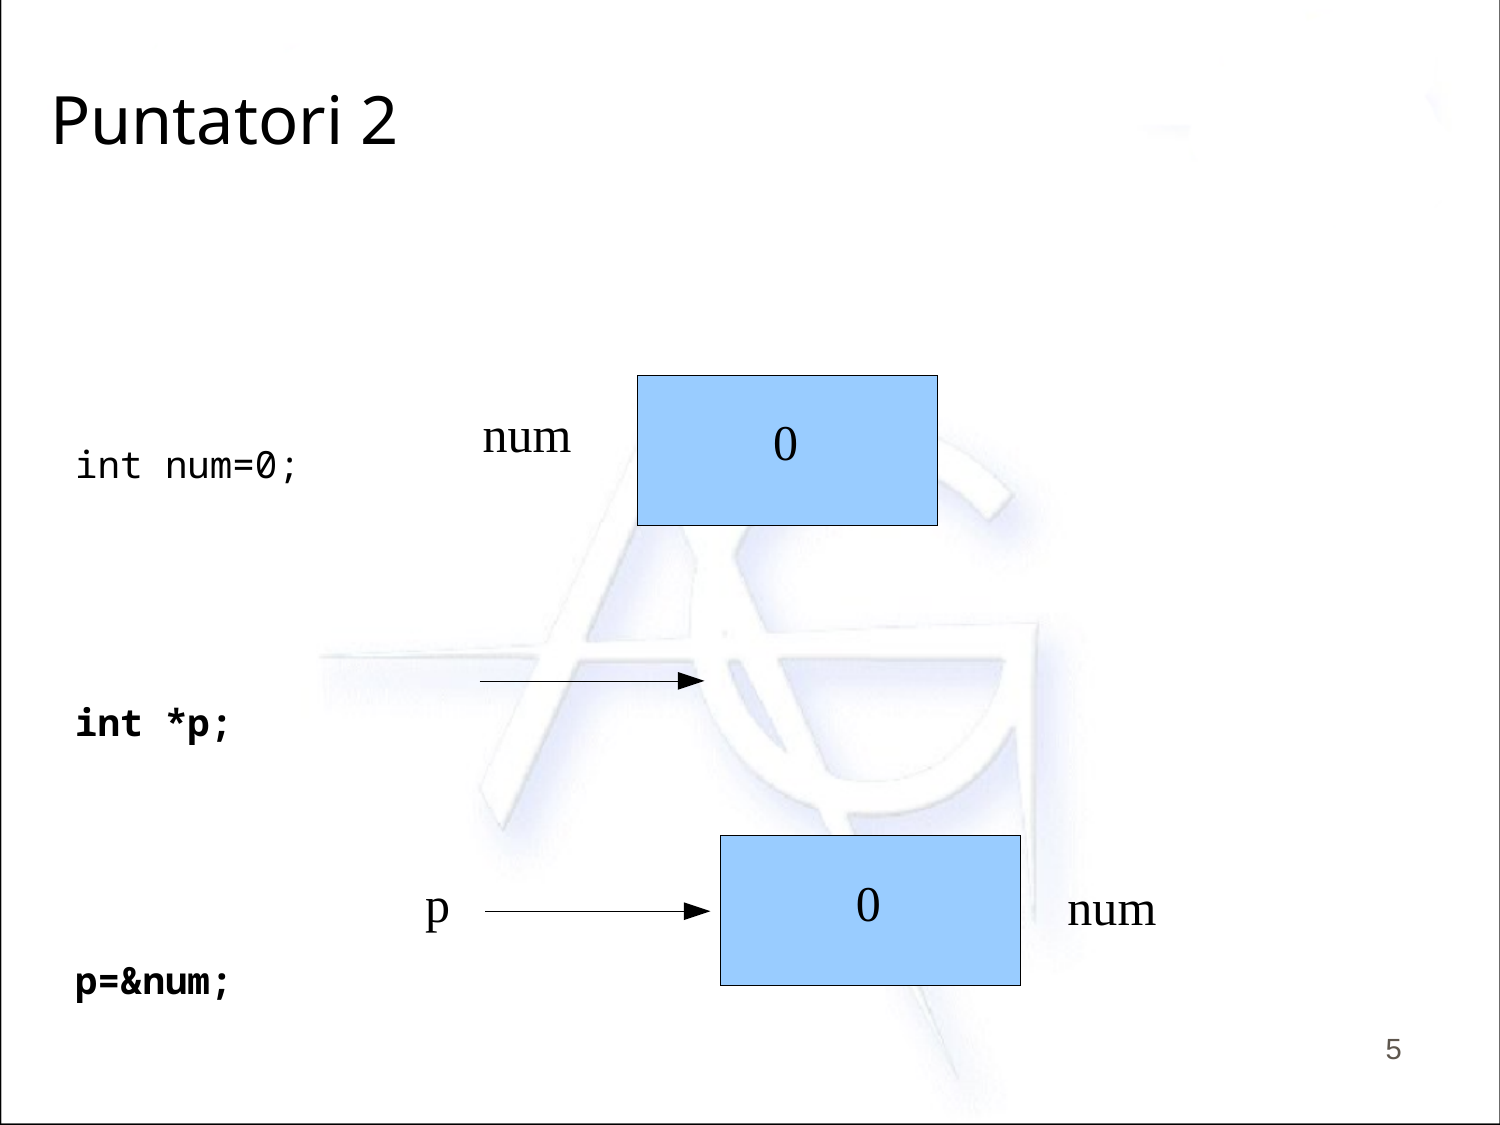

# Puntatori 2
int num=0;
int *p;
p=&num;
num
0
0
p
num
5